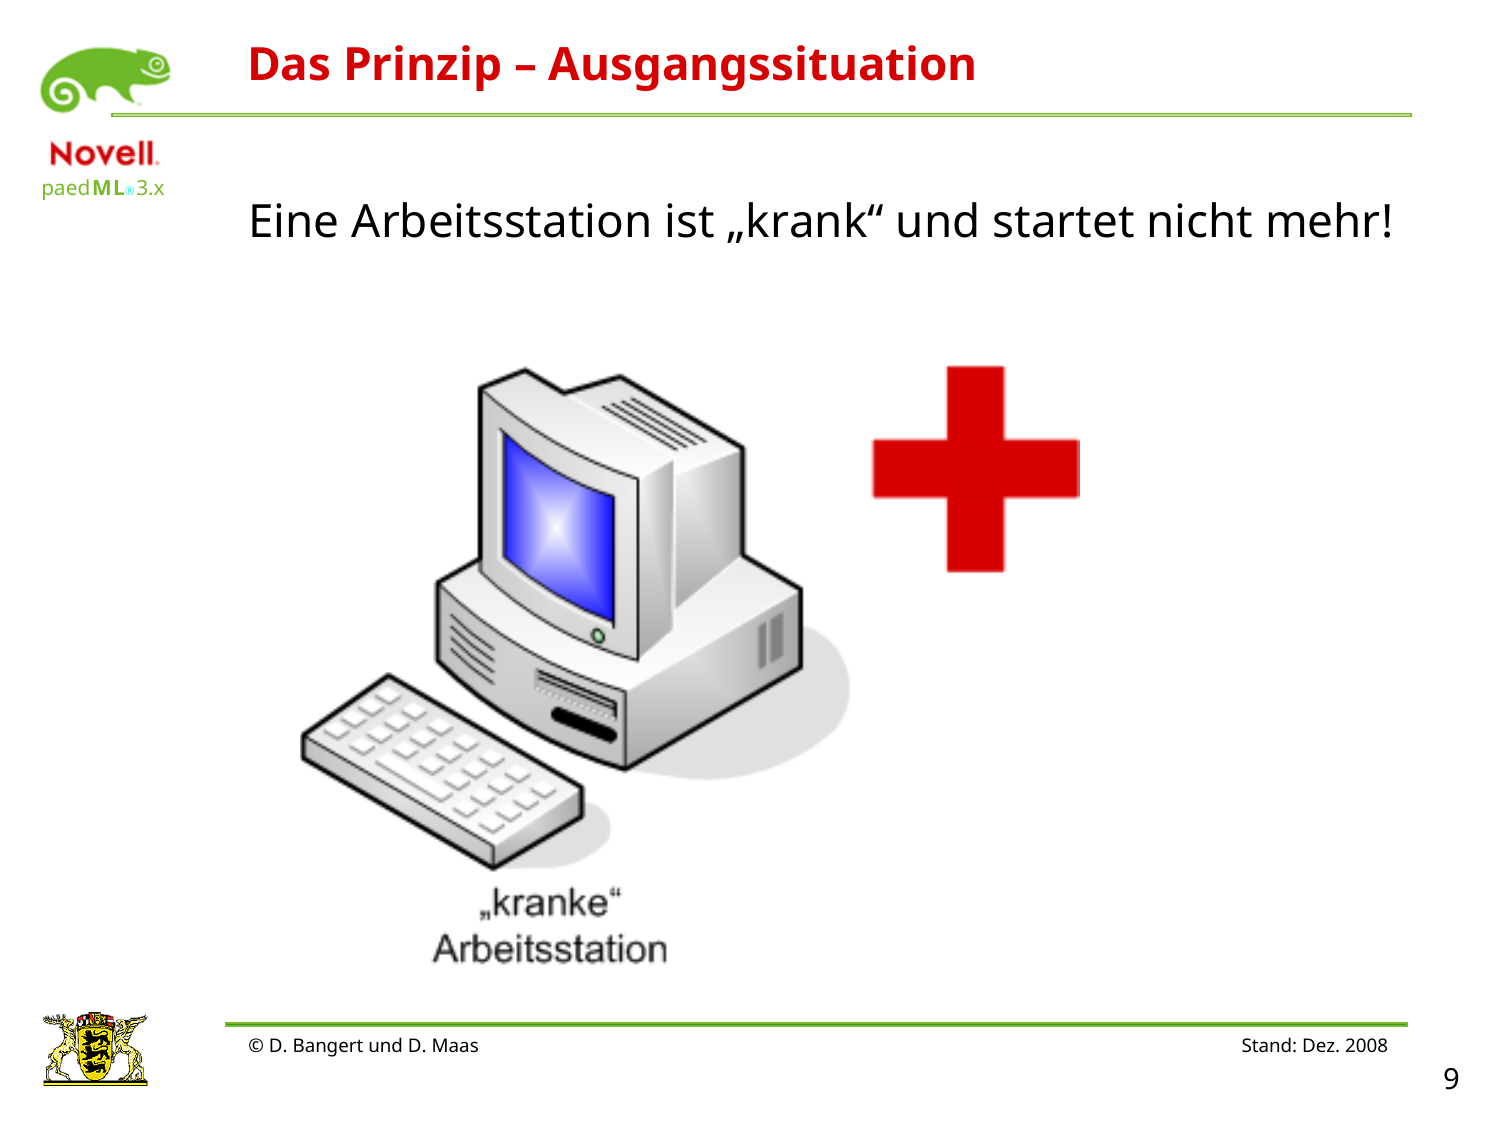

# Das Prinzip – Ausgangssituation
Eine Arbeitsstation ist „krank“ und startet nicht mehr!
© D. Bangert und D. Maas
Dez. 2008
9